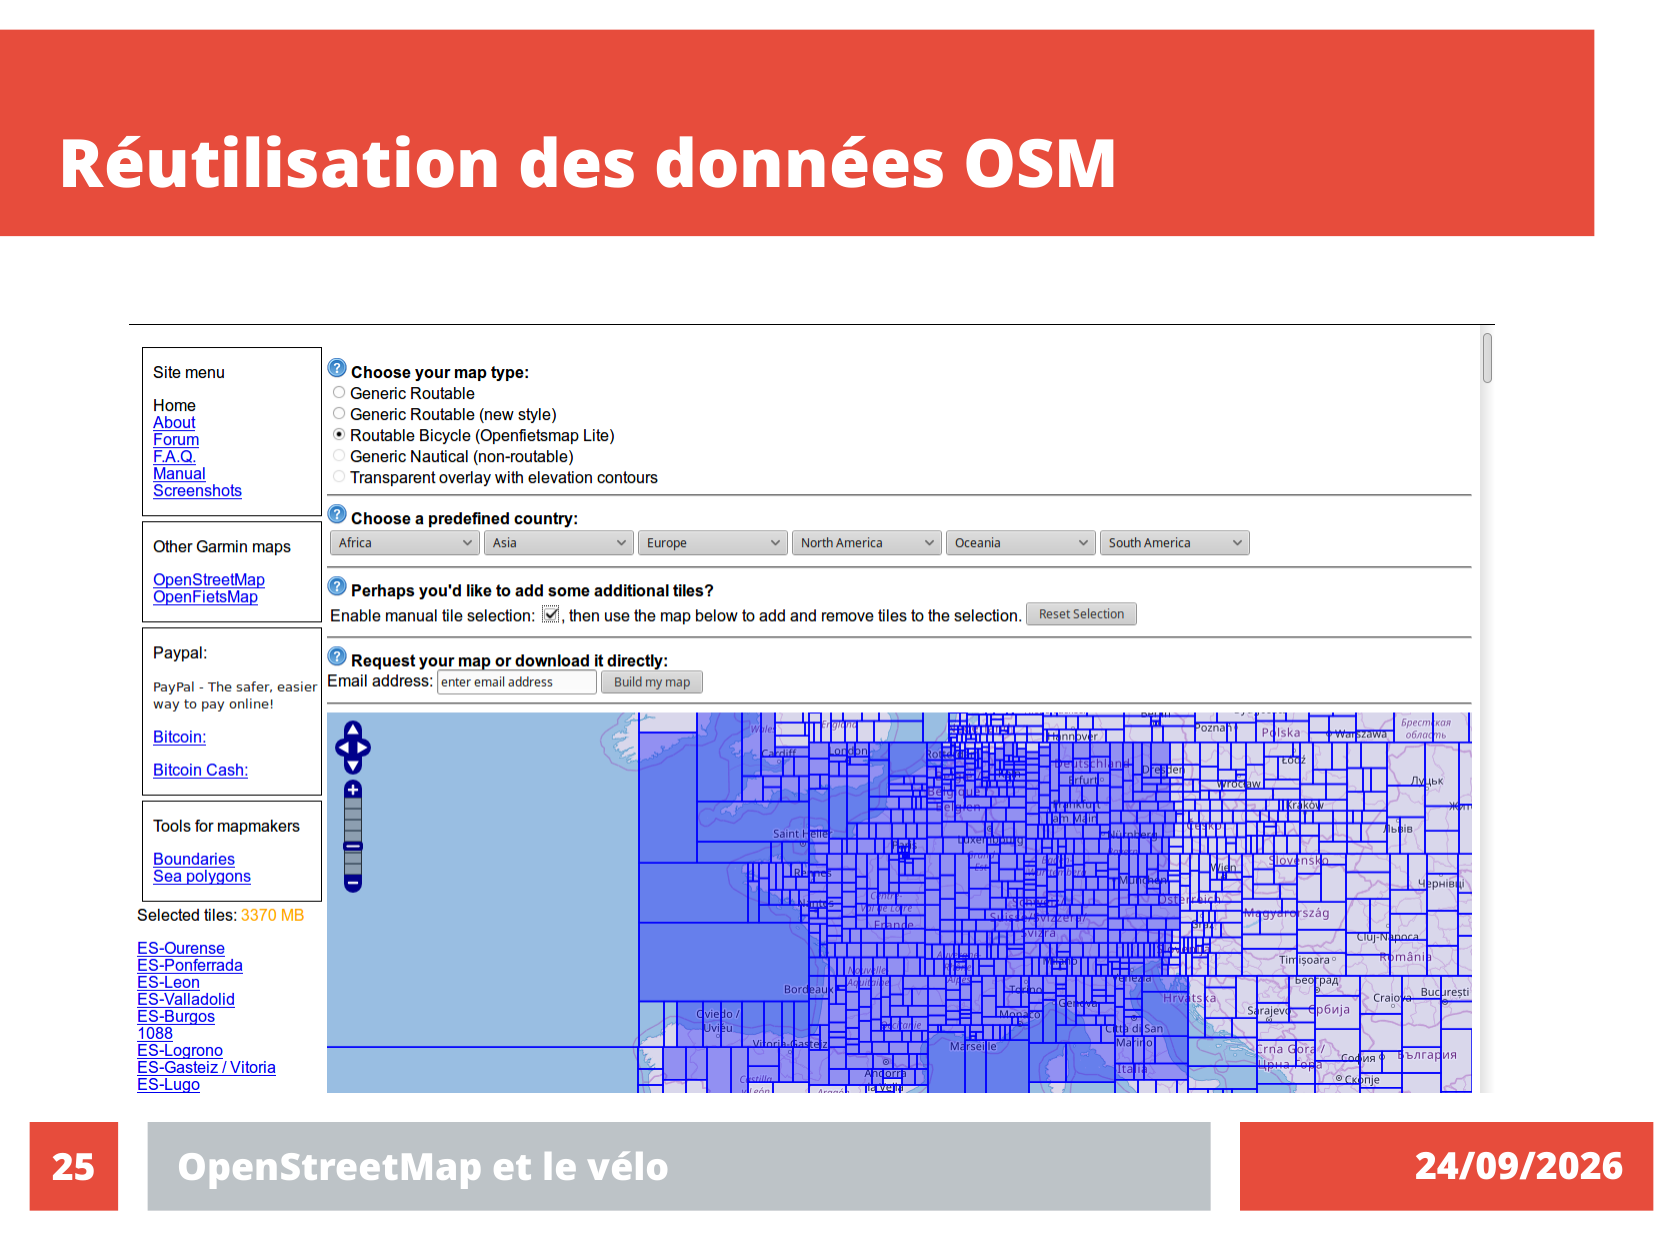

# Réutilisation des données OSM
25
OpenStreetMap et le vélo